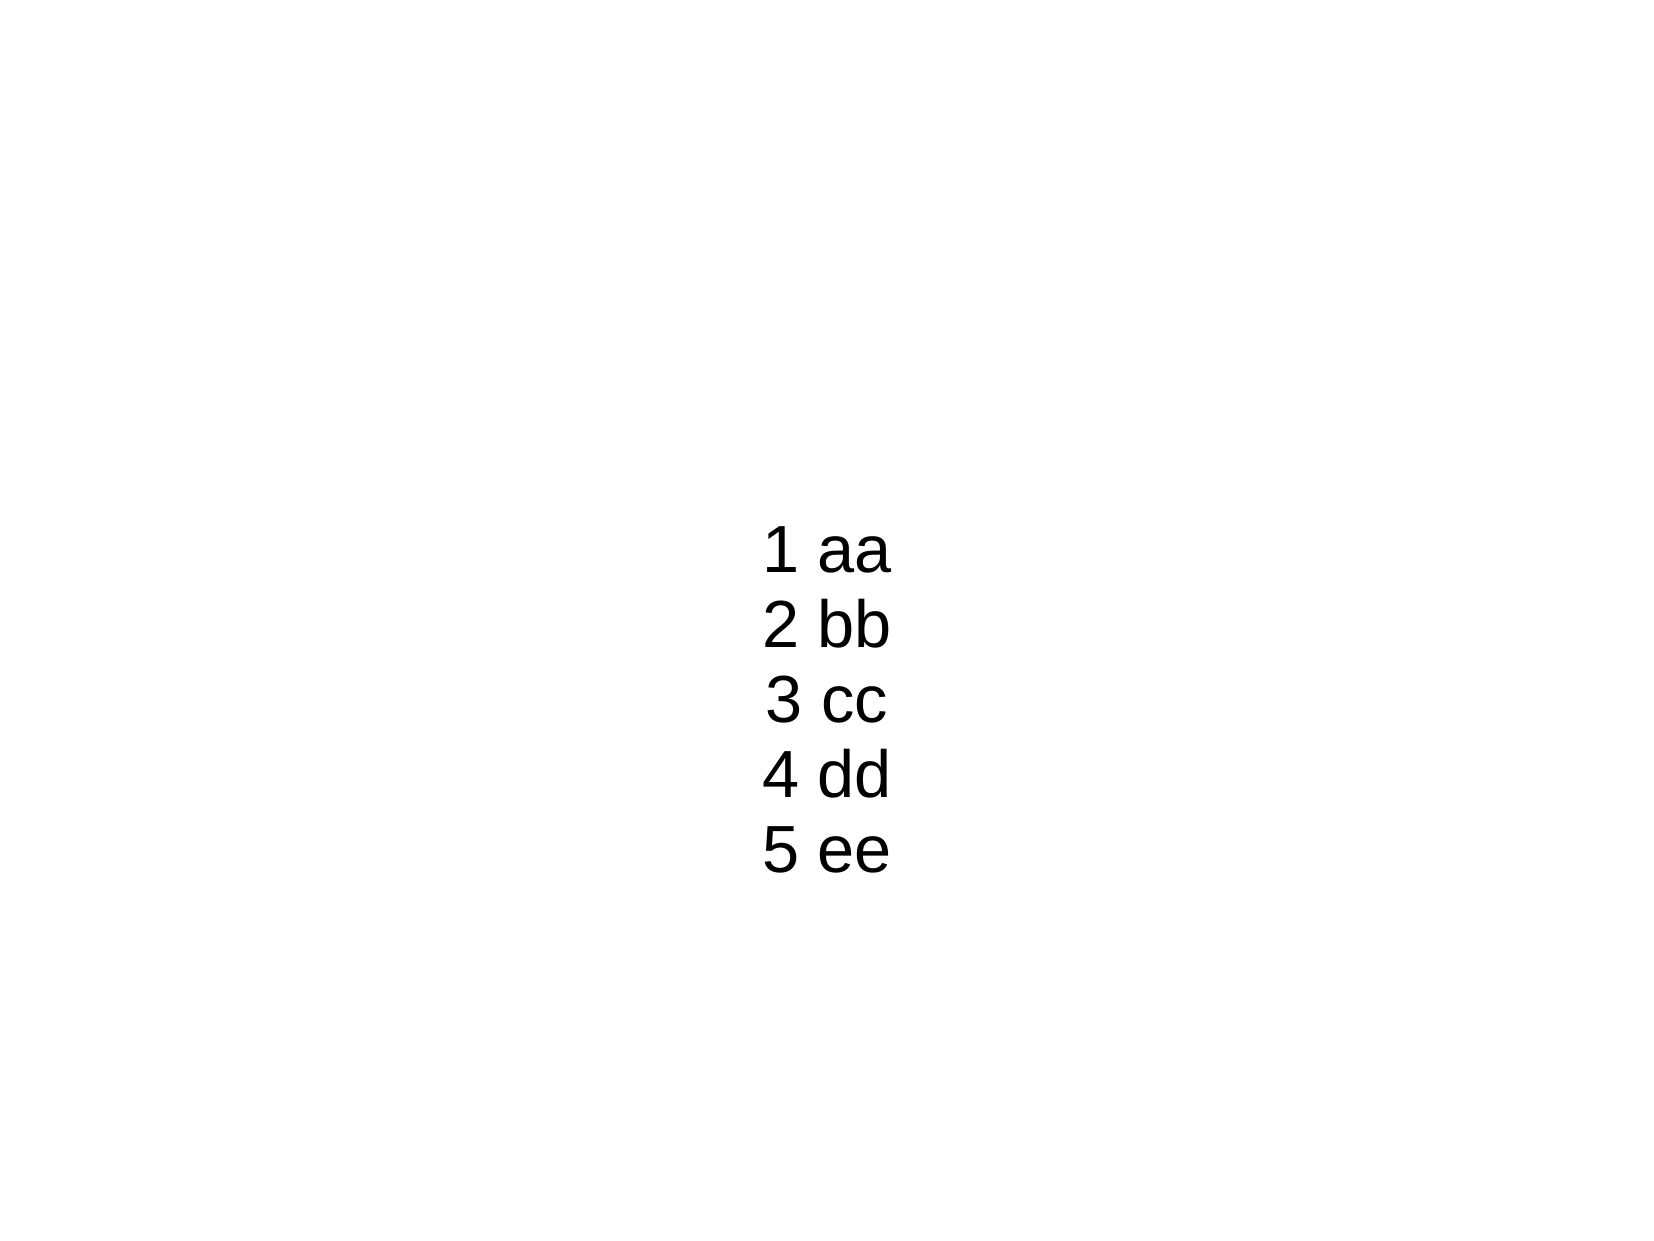

#
1 aa
2 bb
3 cc
4 dd
5 ee